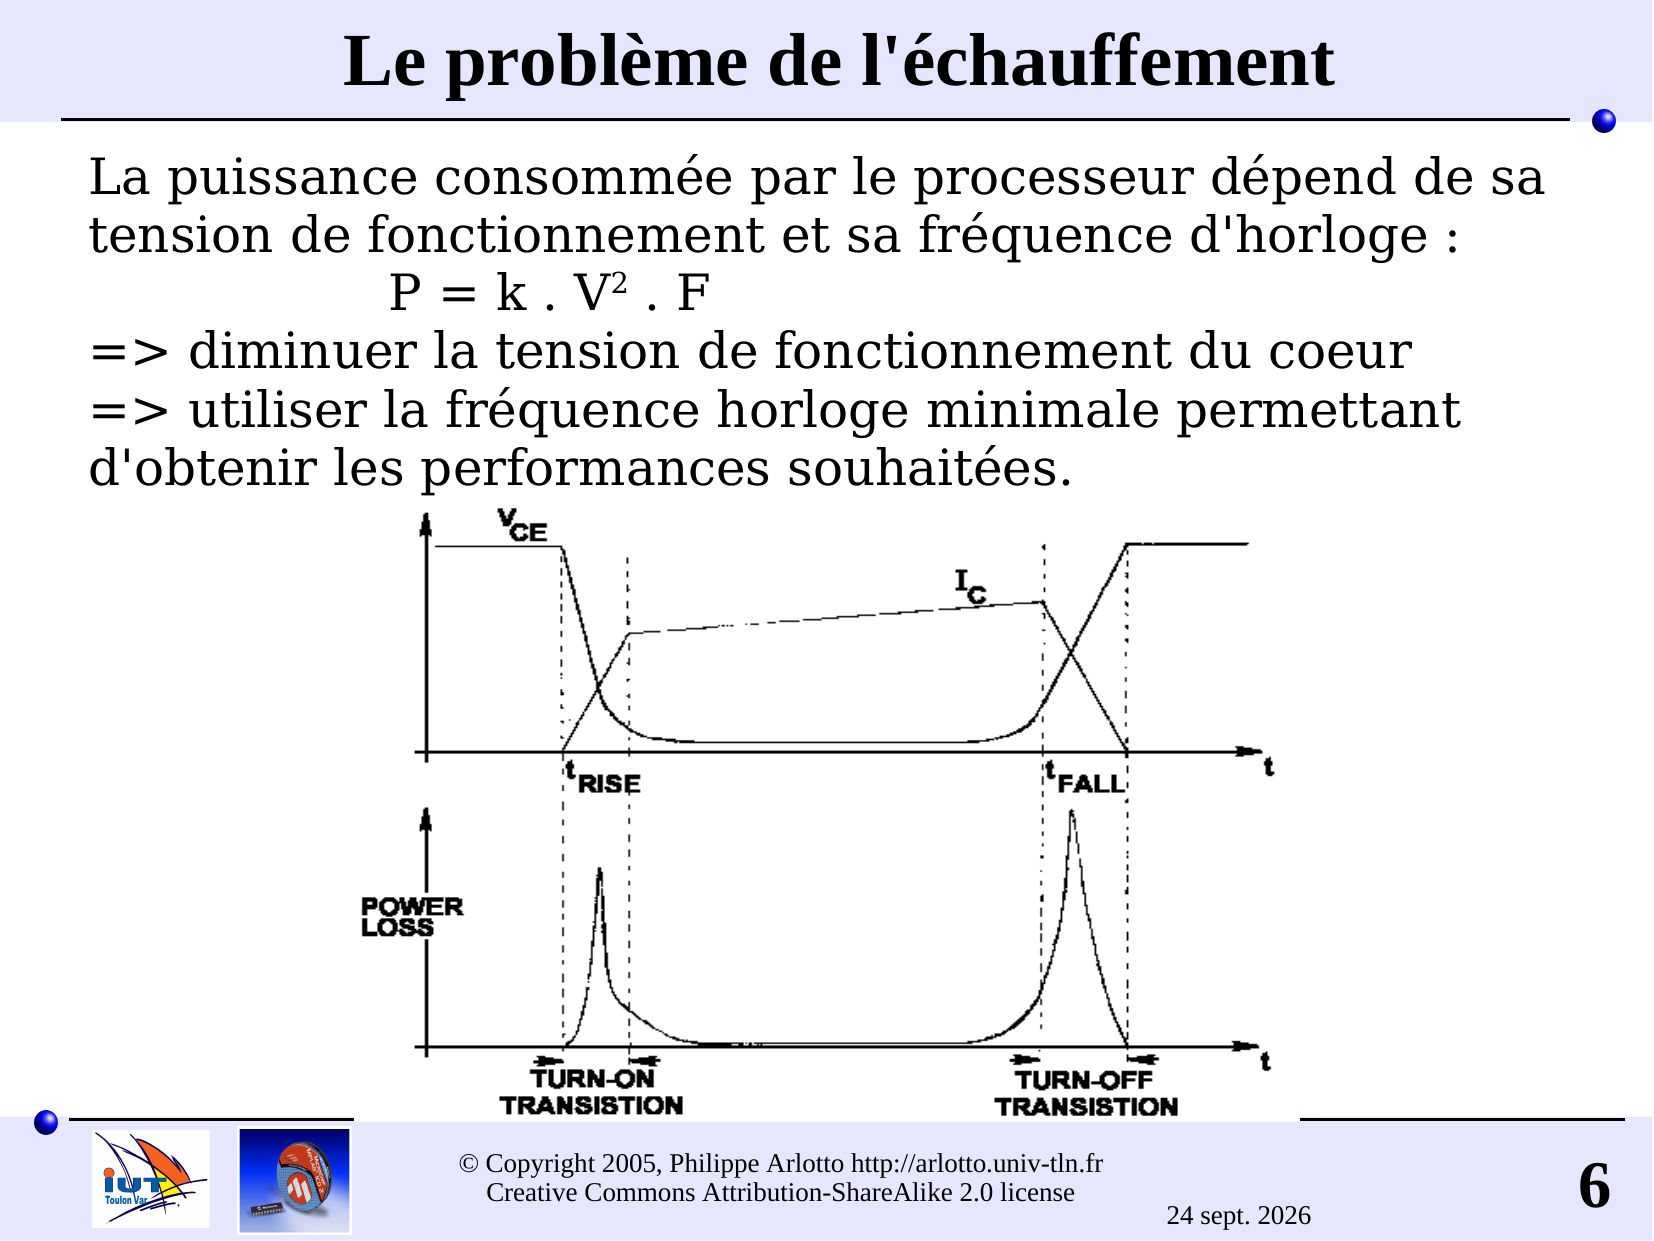

# Le problème de l'échauffement
La puissance consommée par le processeur dépend de sa
tension de fonctionnement et sa fréquence d'horloge :
				P = k . V2 . F
=> diminuer la tension de fonctionnement du coeur
=> utiliser la fréquence horloge minimale permettant
d'obtenir les performances souhaitées.